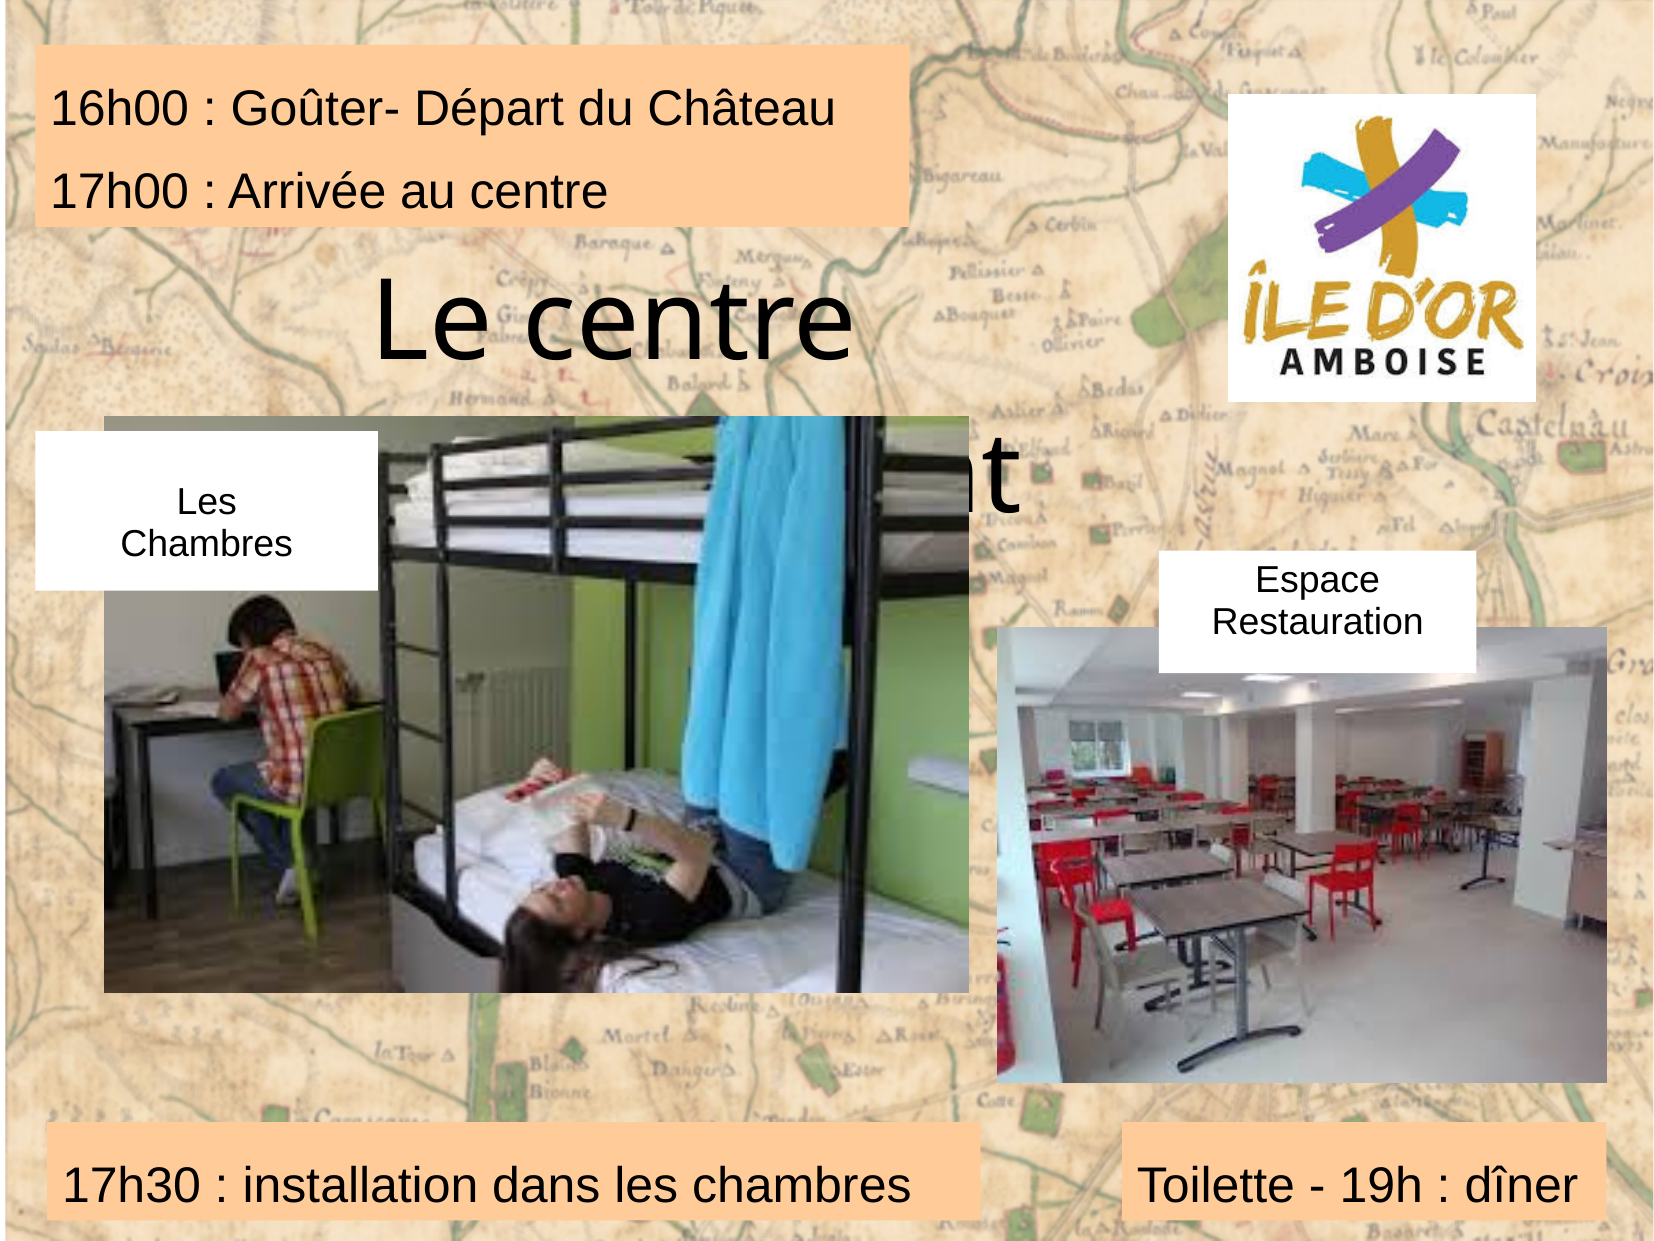

16h00 : Goûter- Départ du Château
17h00 : Arrivée au centre
Le centre d'hebergement
Les
Chambres
Espace Restauration
17h30 : installation dans les chambres
Toilette - 19h : dîner